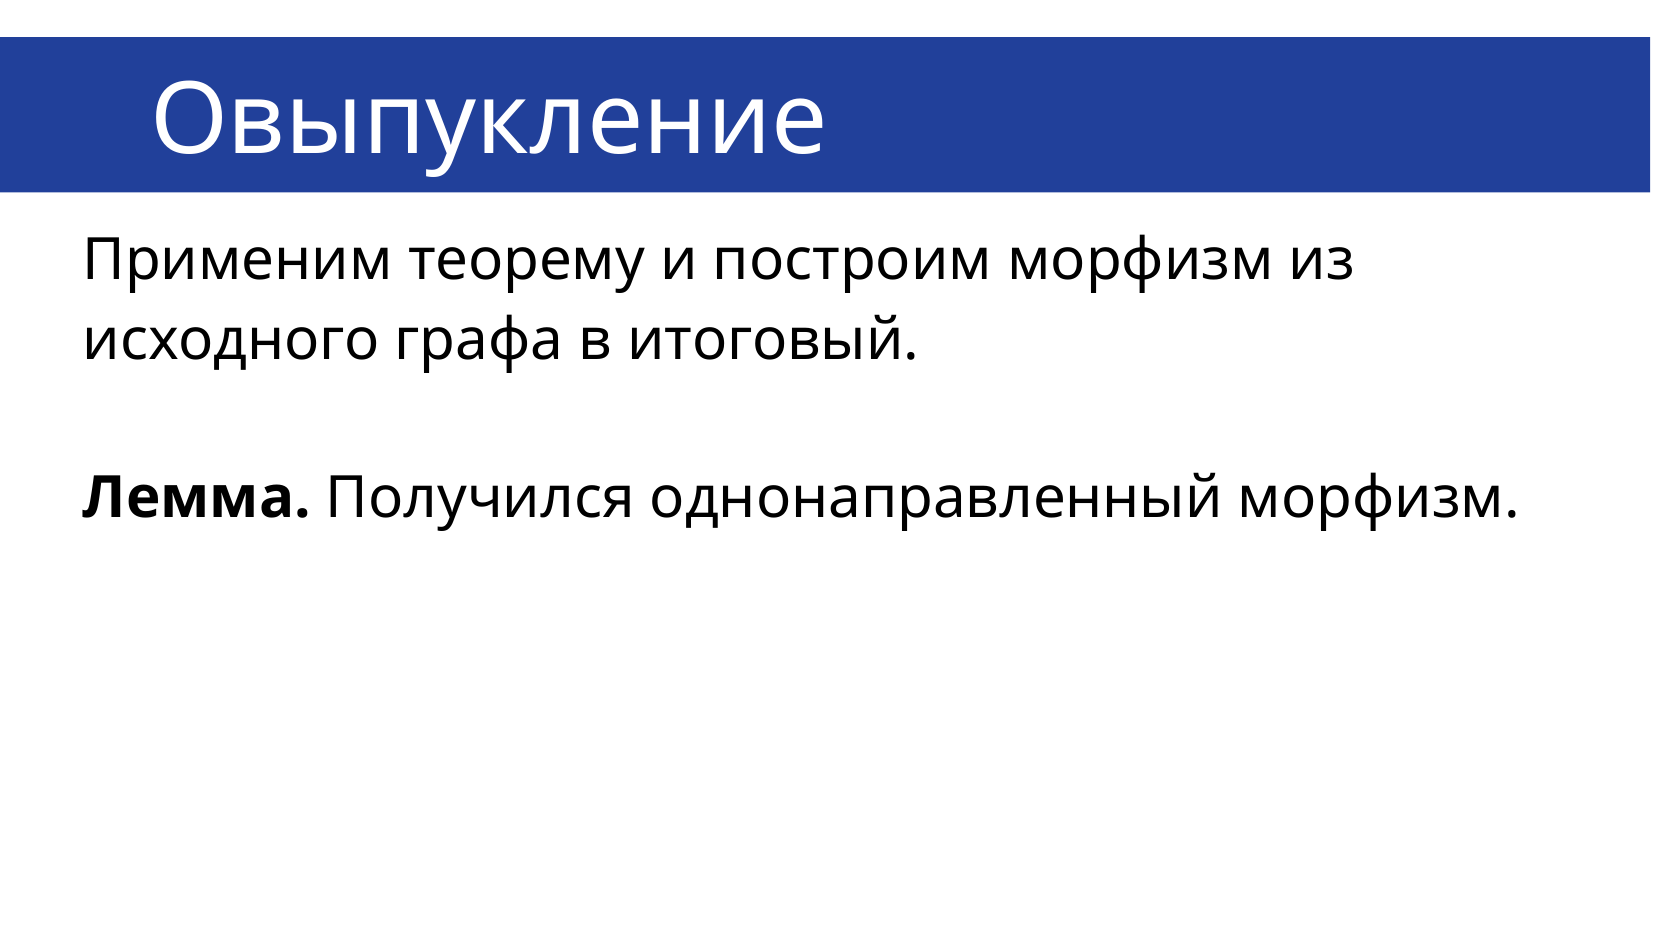

# Овыпукление
Применим теорему и построим морфизм из исходного графа в итоговый.
Лемма. Получился однонаправленный морфизм.